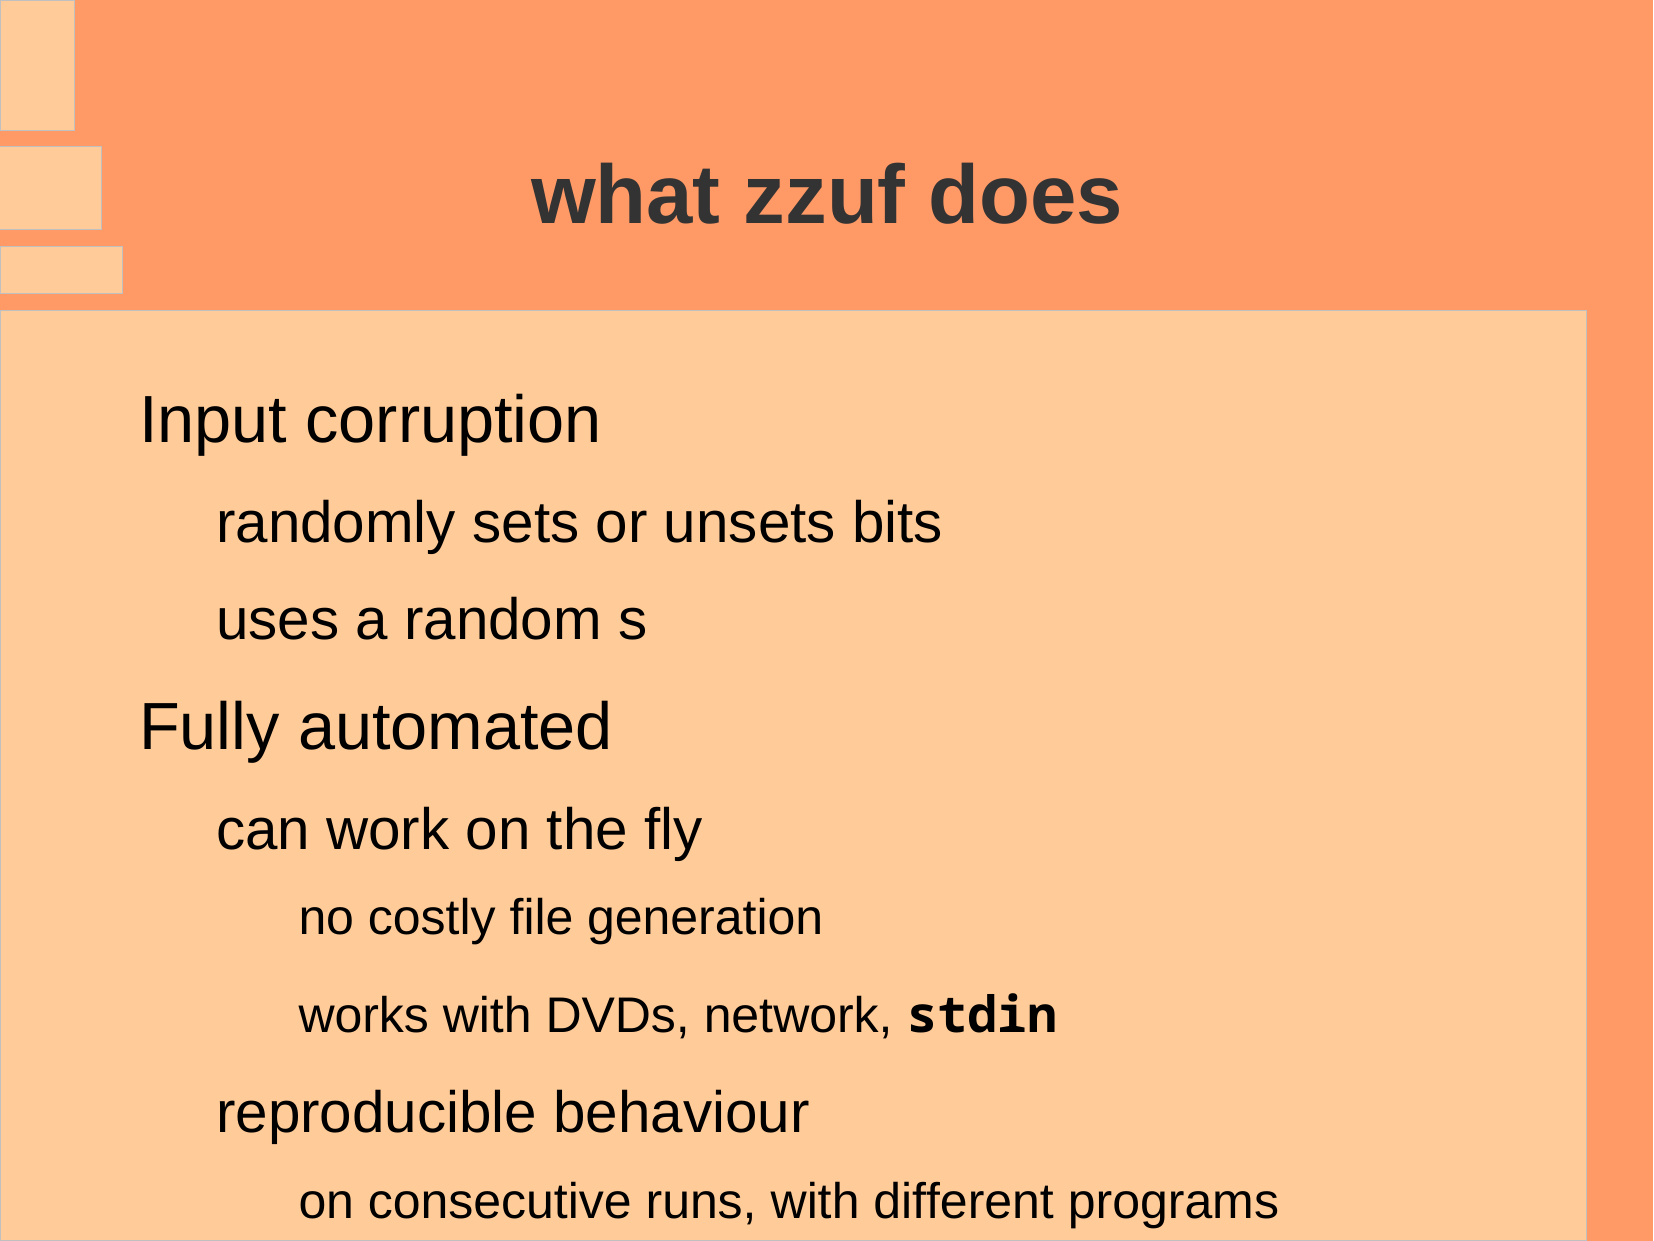

# what zzuf does
Input corruption
randomly sets or unsets bits
uses a random s
Fully automated
can work on the fly
no costly file generation
works with DVDs, network, stdin
reproducible behaviour
on consecutive runs, with different programs